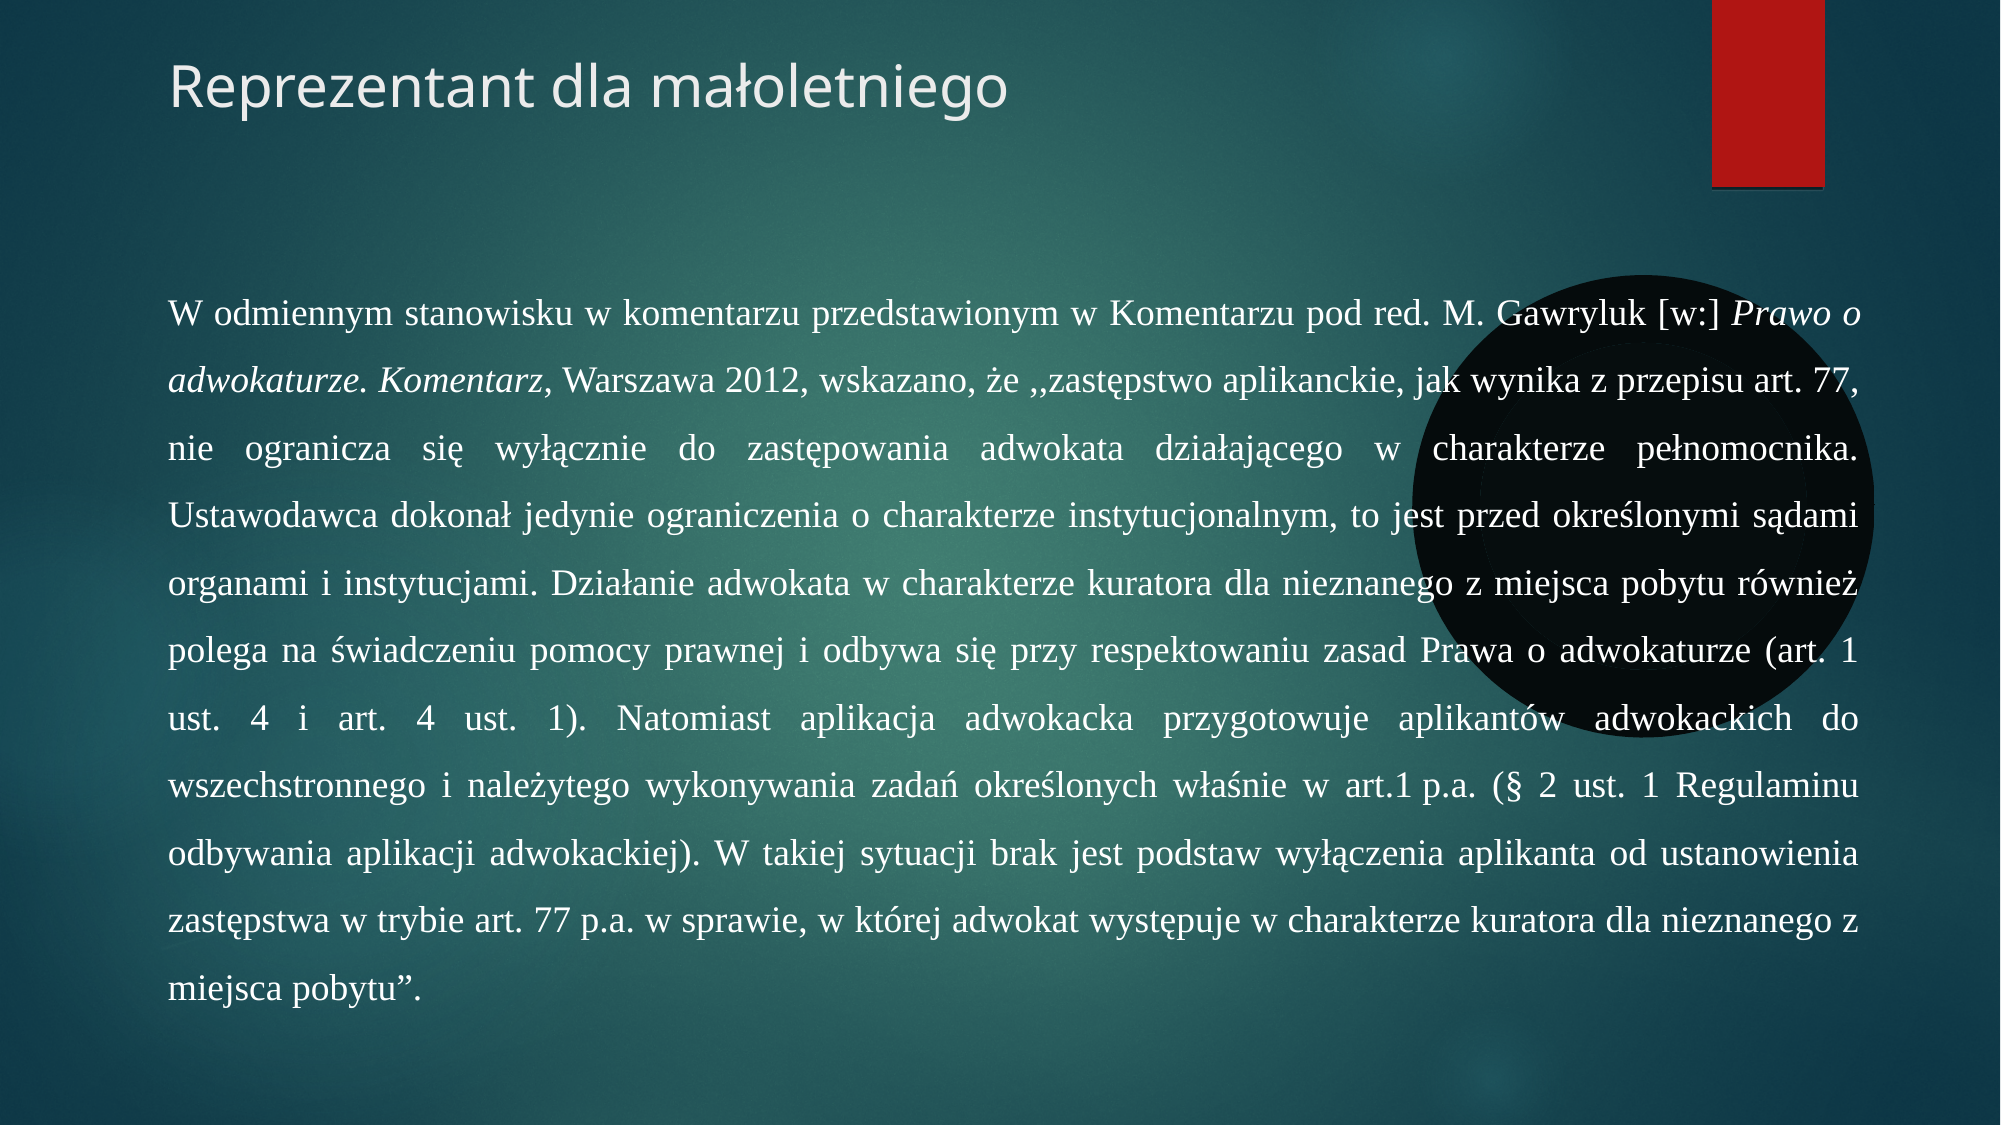

# Reprezentant dla małoletniego
W odmiennym stanowisku w komentarzu przedstawionym w Komentarzu pod red. M. Gawryluk [w:] Prawo o adwokaturze. Komentarz, Warszawa 2012, wskazano, że ,,zastępstwo aplikanckie, jak wynika z przepisu art. 77, nie ogranicza się wyłącznie do zastępowania adwokata działającego w charakterze pełnomocnika. Ustawodawca dokonał jedynie ograniczenia o charakterze instytucjonalnym, to jest przed określonymi sądami organami i instytucjami. Działanie adwokata w charakterze kuratora dla nieznanego z miejsca pobytu również polega na świadczeniu pomocy prawnej i odbywa się przy respektowaniu zasad Prawa o adwokaturze (art. 1 ust. 4 i art. 4 ust. 1). Natomiast aplikacja adwokacka przygotowuje aplikantów adwokackich do wszechstronnego i należytego wykonywania zadań określonych właśnie w art.1 p.a. (§ 2 ust. 1 Regulaminu odbywania aplikacji adwokackiej). W takiej sytuacji brak jest podstaw wyłączenia aplikanta od ustanowienia zastępstwa w trybie art. 77 p.a. w sprawie, w której adwokat występuje w charakterze kuratora dla nieznanego z miejsca pobytu”.